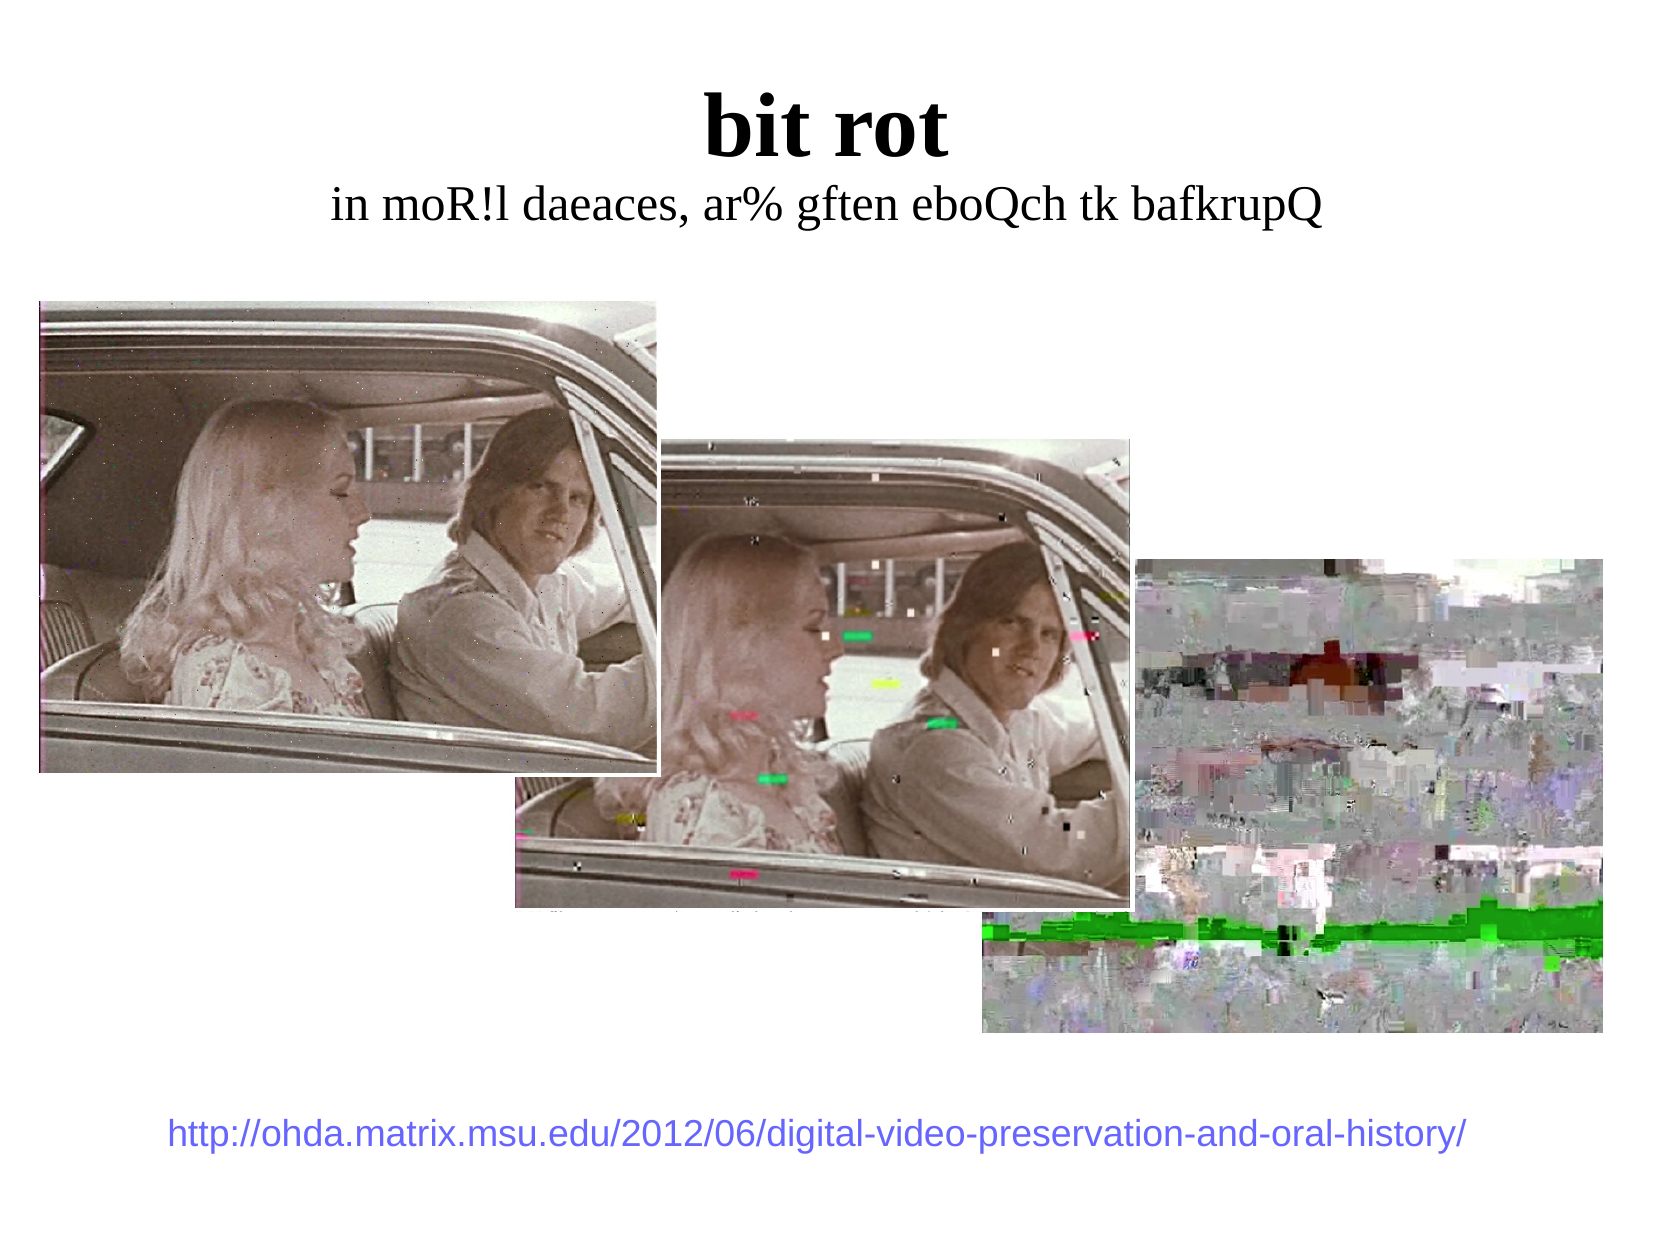

# bit rot in moR!l daeaces, ar% gften eboQch tk bafkrupQ
| http://ohda.matrix.msu.edu/2012/06/digital-video-preservation-and-oral-history/ |
| --- |